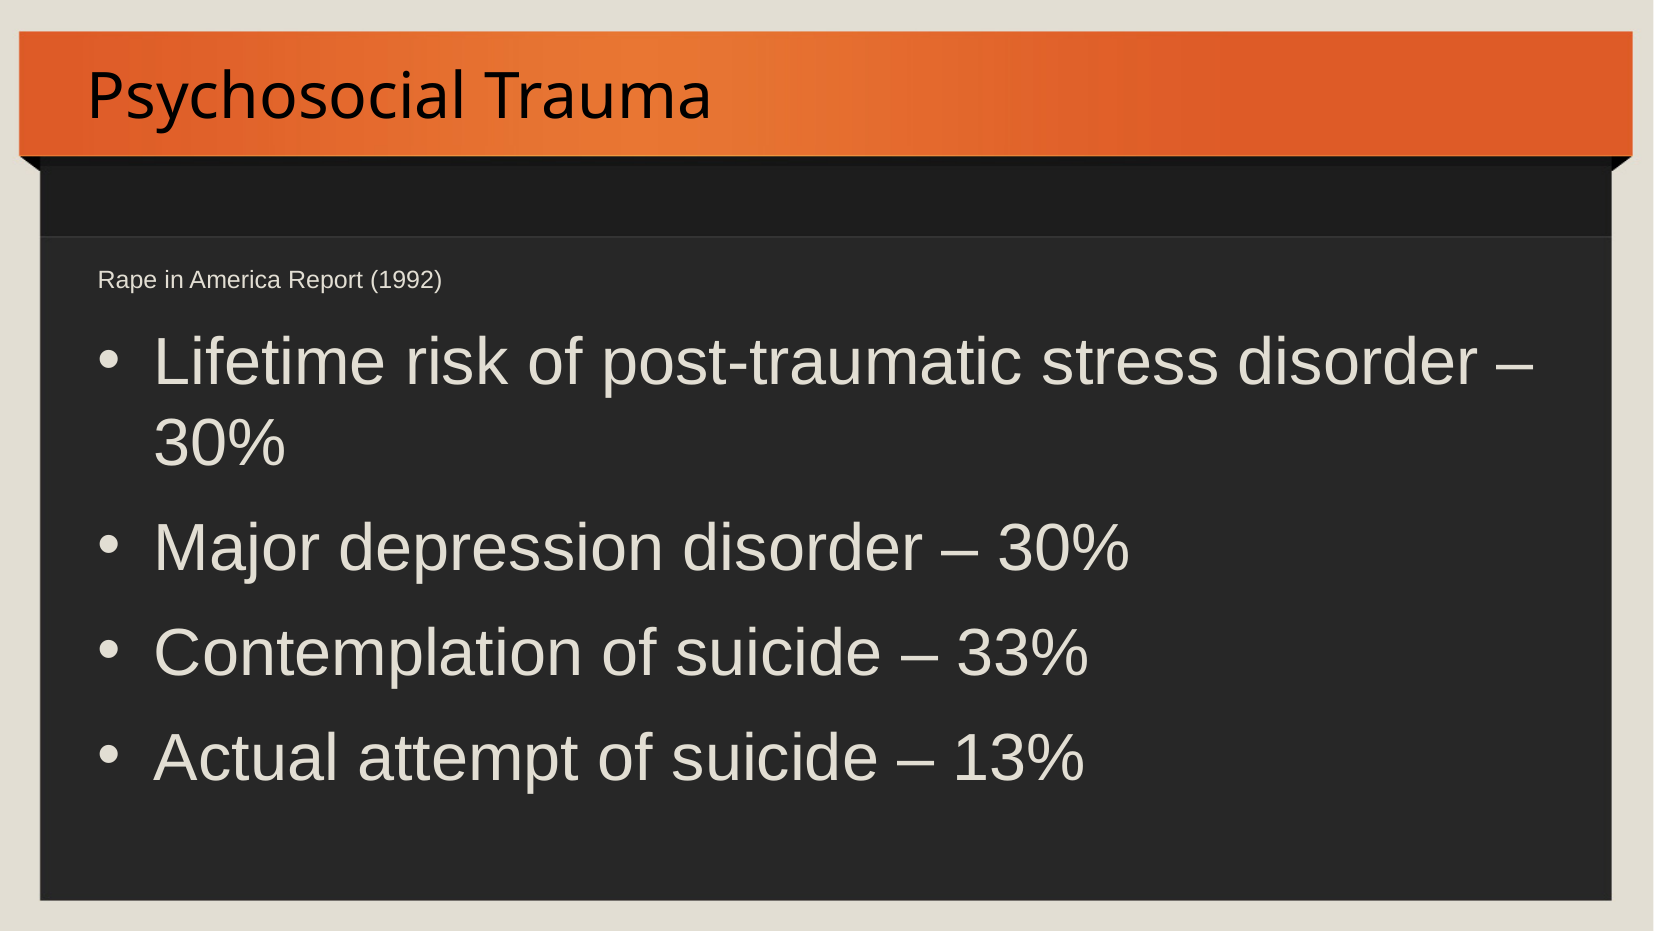

# Psychosocial Trauma
Rape in America Report (1992)
Lifetime risk of post-traumatic stress disorder – 30%
Major depression disorder – 30%
Contemplation of suicide – 33%
Actual attempt of suicide – 13%